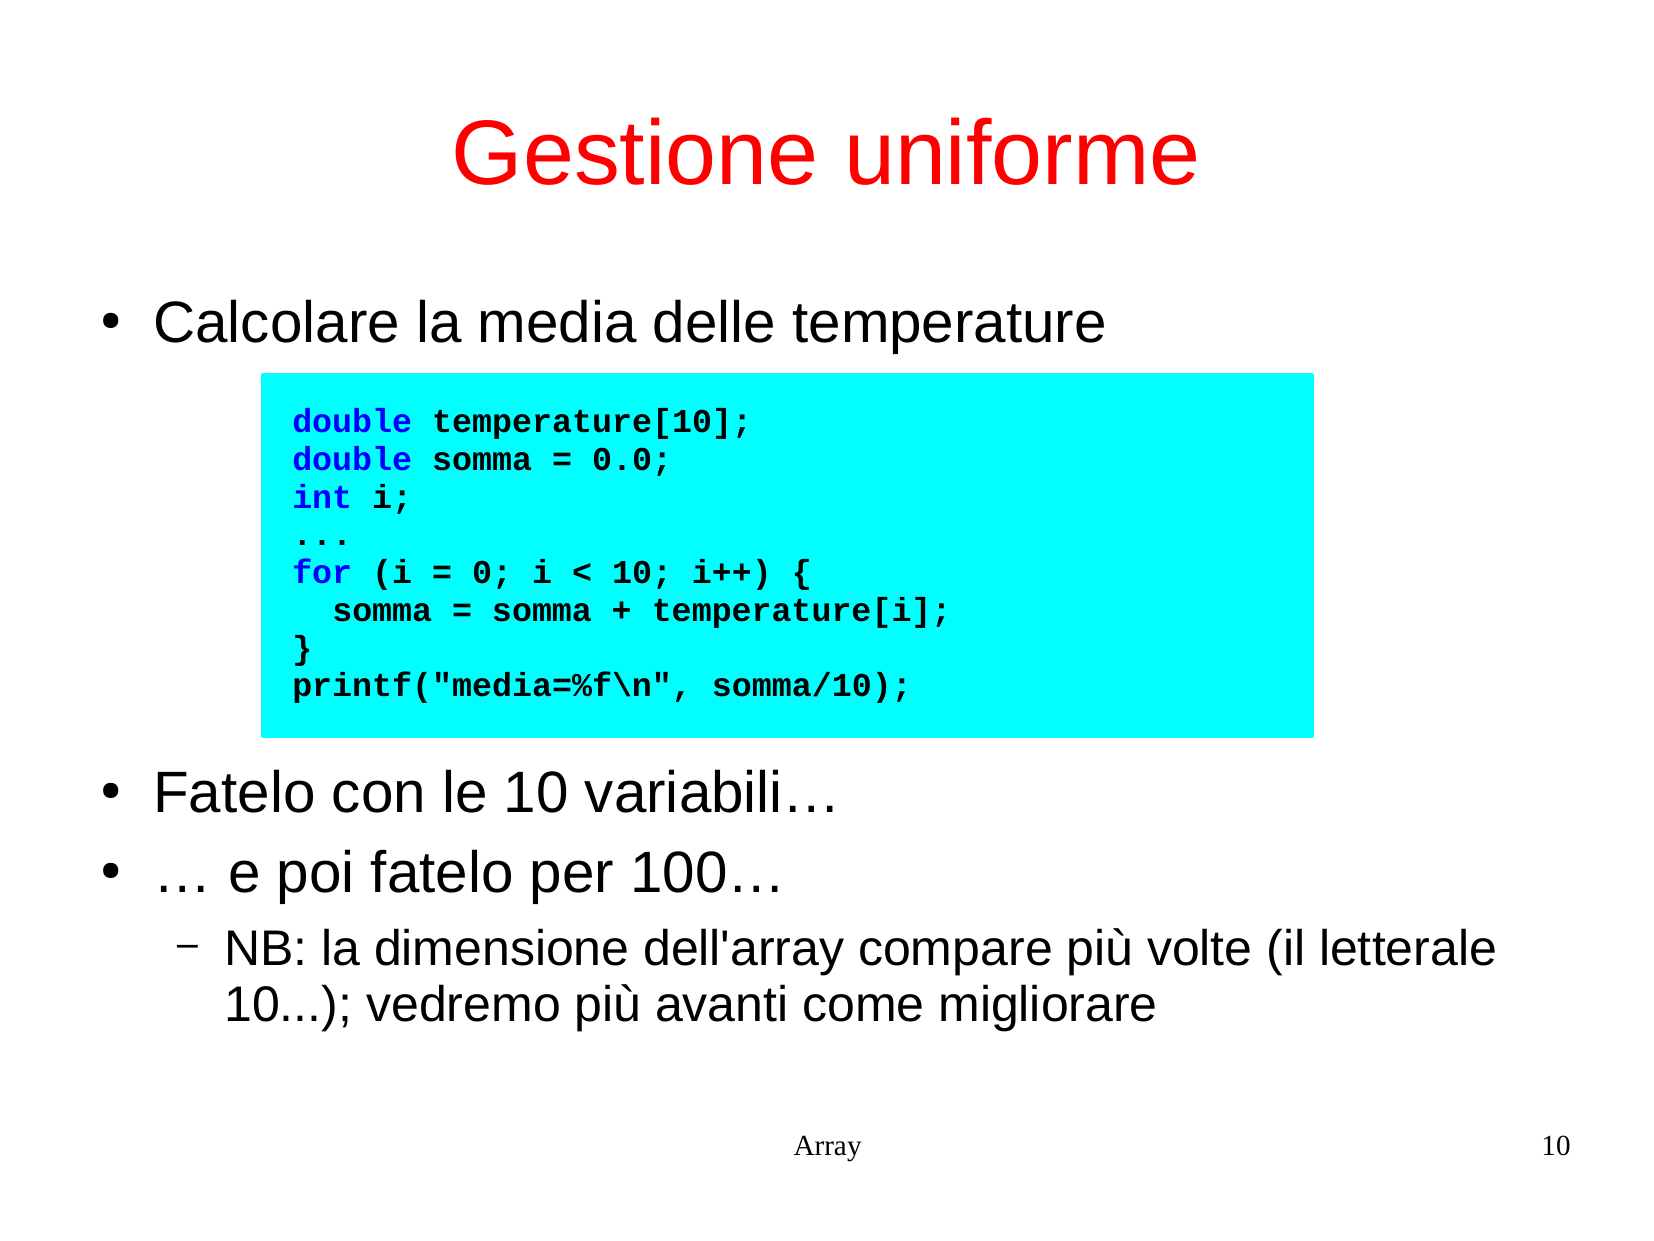

# Gestione uniforme
Calcolare la media delle temperature
Fatelo con le 10 variabili…
… e poi fatelo per 100…
NB: la dimensione dell'array compare più volte (il letterale 10...); vedremo più avanti come migliorare
double temperature[10];
double somma = 0.0;
int i;
...
for (i = 0; i < 10; i++) {
 somma = somma + temperature[i];
}
printf("media=%f\n", somma/10);
Array
10